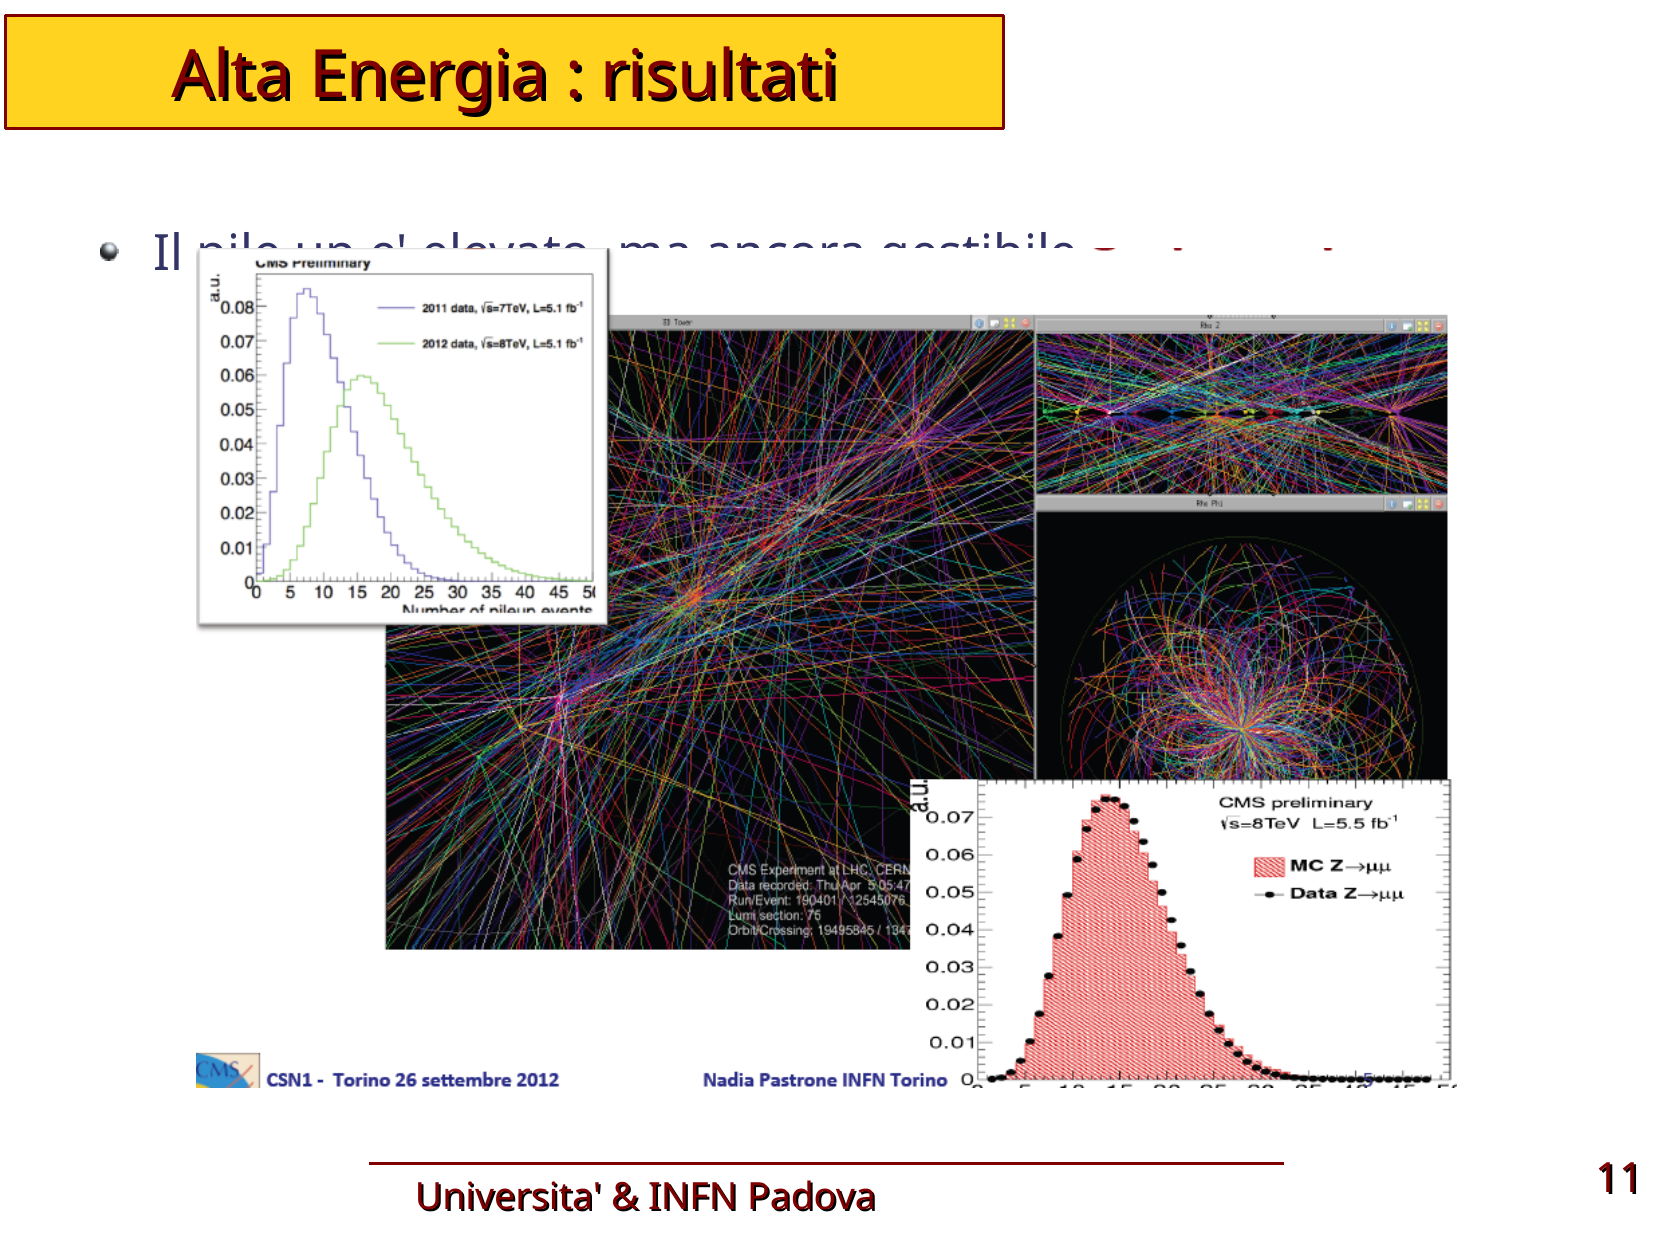

# Alta Energia : risultati
Il pile up e' elevato, ma ancora gestibile